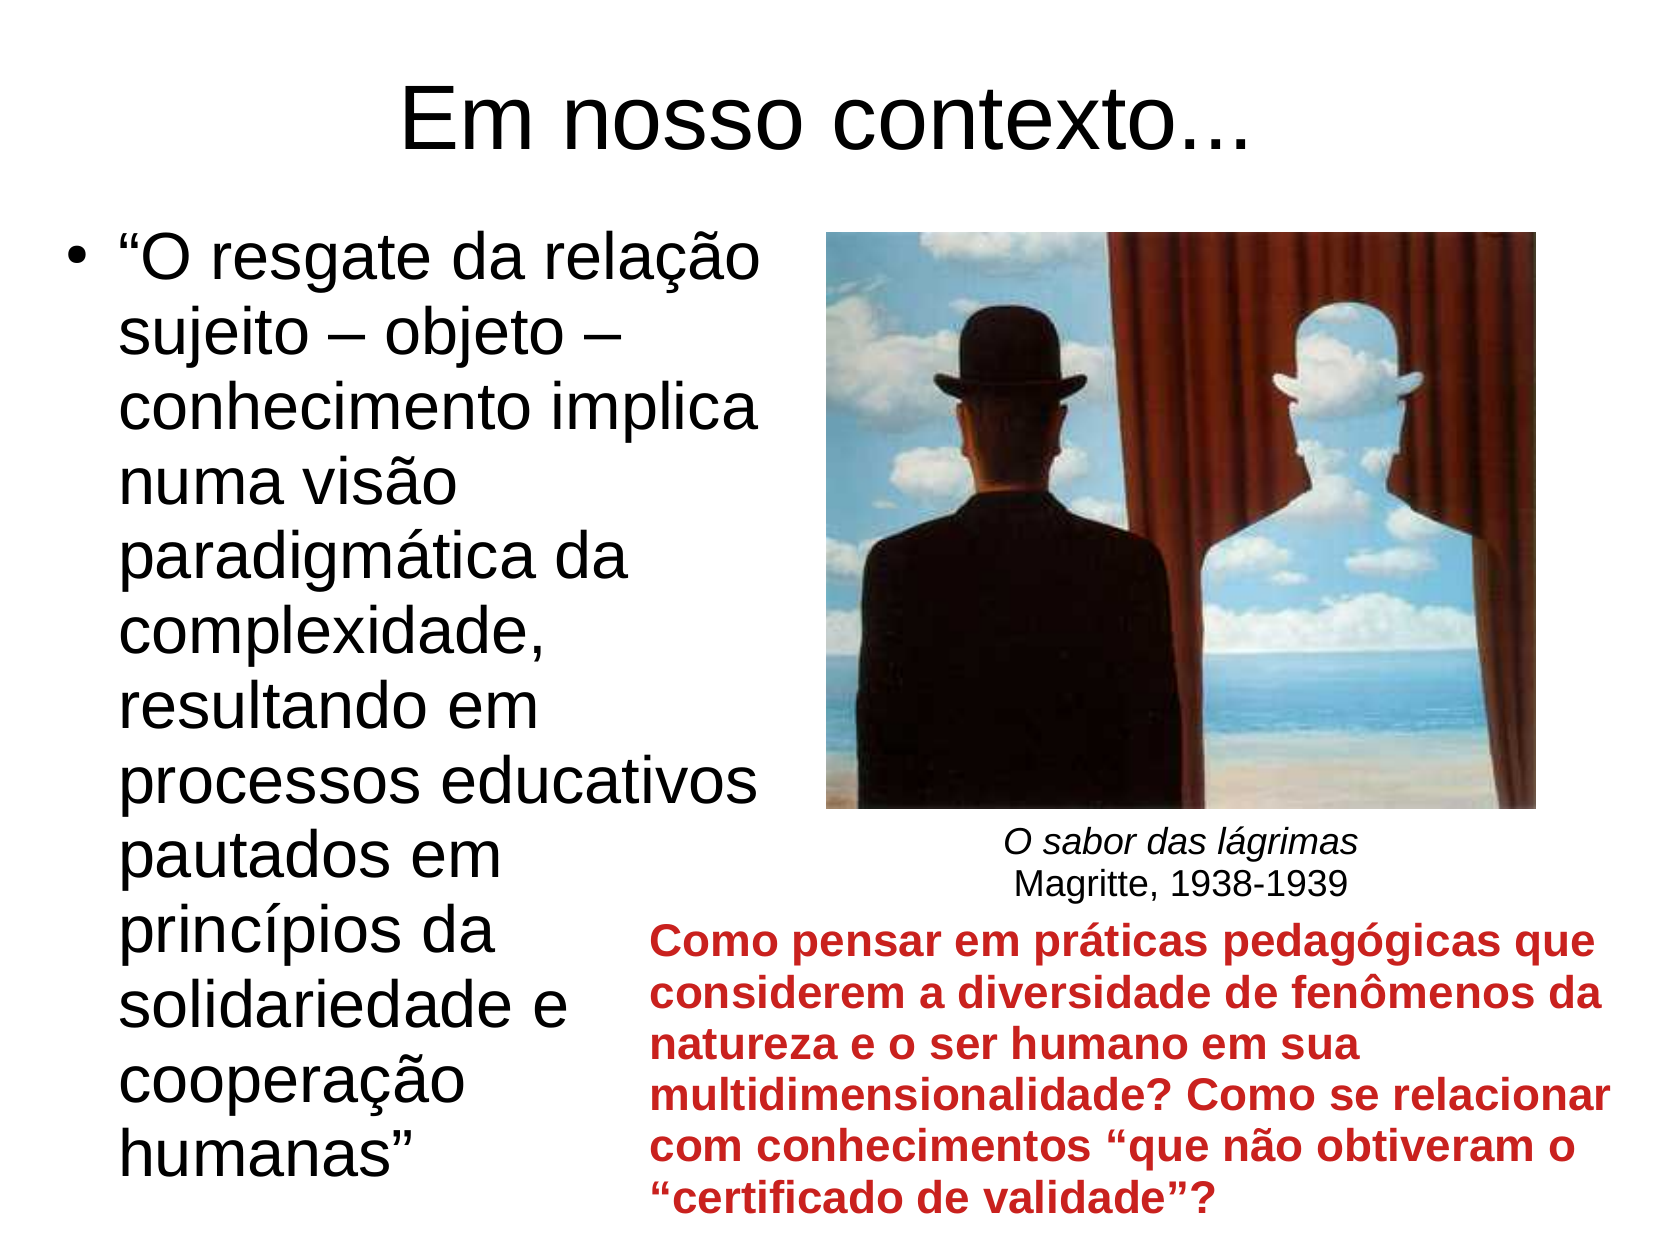

# Em nosso contexto...
“O resgate da relação sujeito – objeto – conhecimento implica numa visão paradigmática da complexidade, resultando em processos educativos pautados em princípios da solidariedade e cooperação humanas”
O sabor das lágrimas
Magritte, 1938-1939
Como pensar em práticas pedagógicas que considerem a diversidade de fenômenos da natureza e o ser humano em sua multidimensionalidade? Como se relacionar com conhecimentos “que não obtiveram o “certificado de validade”?